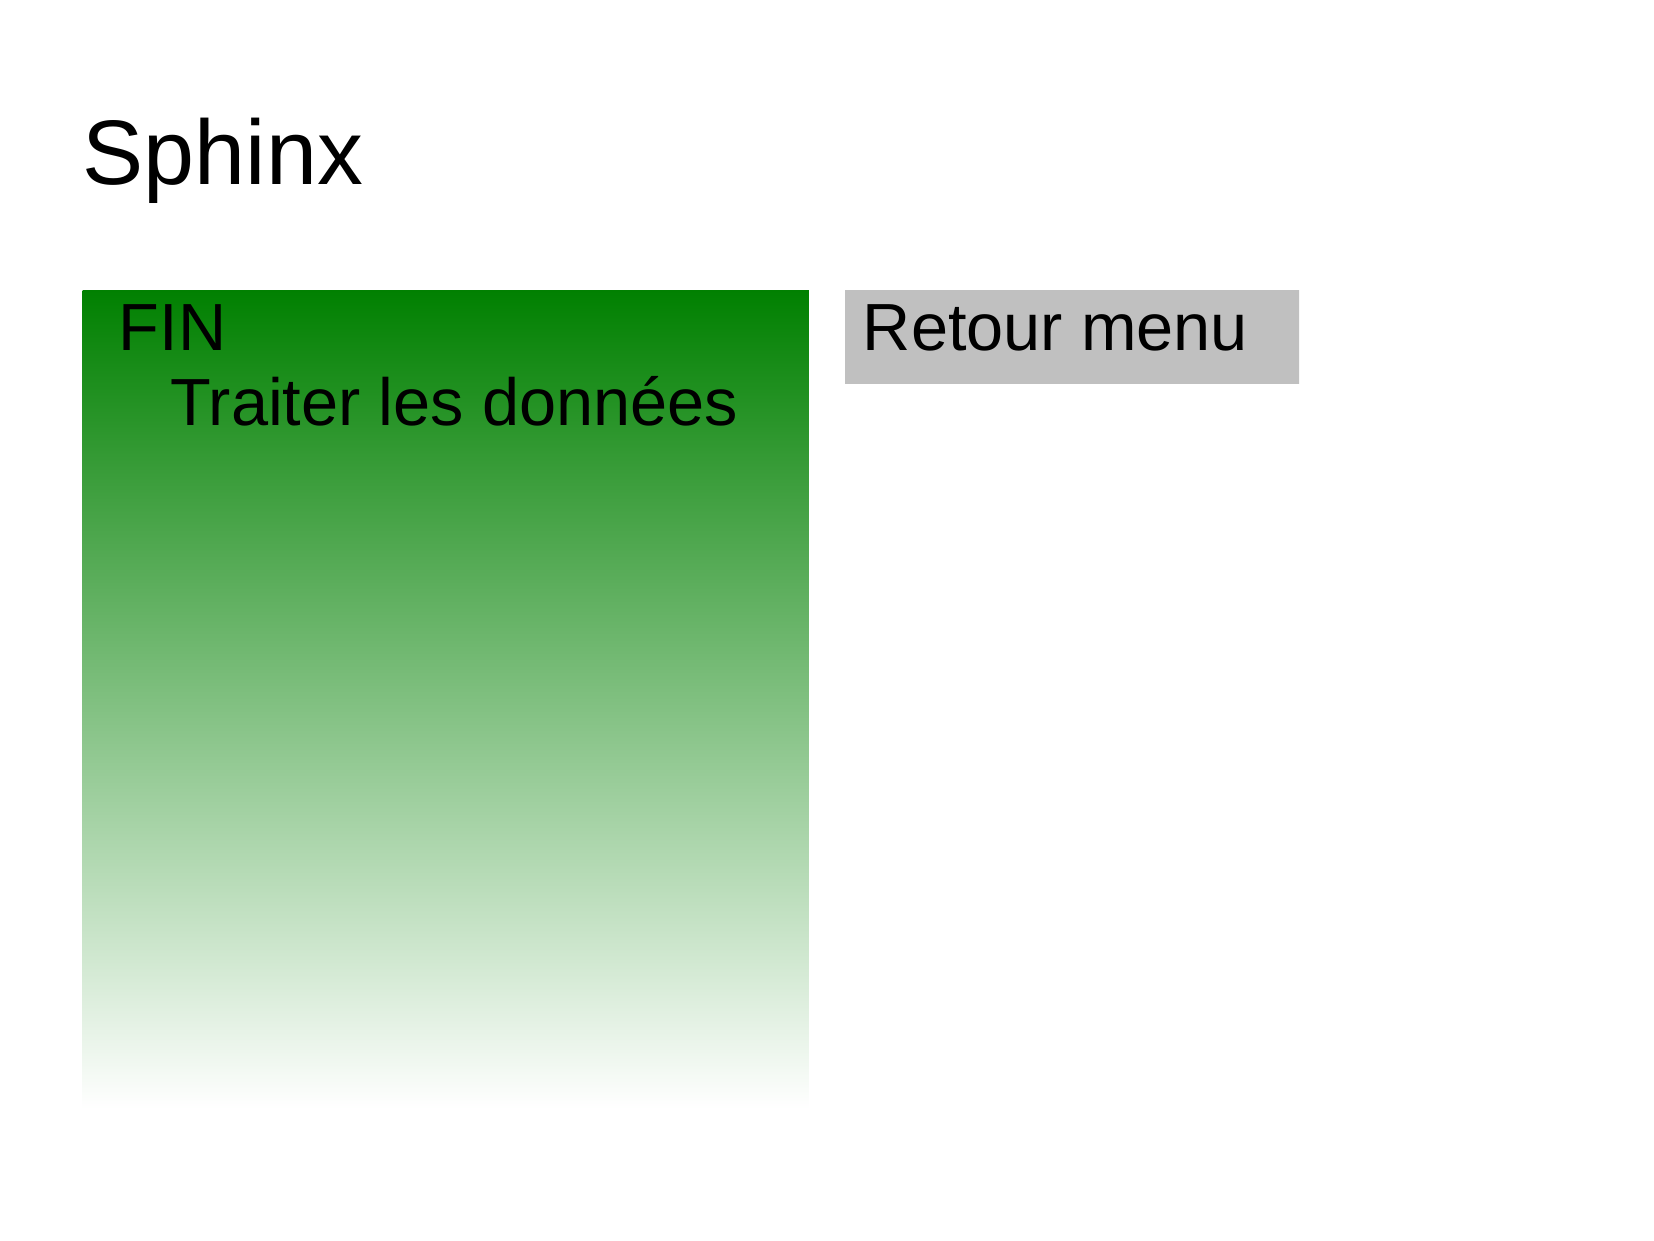

# Sphinx
 FIN
 Traiter les données
Retour menu